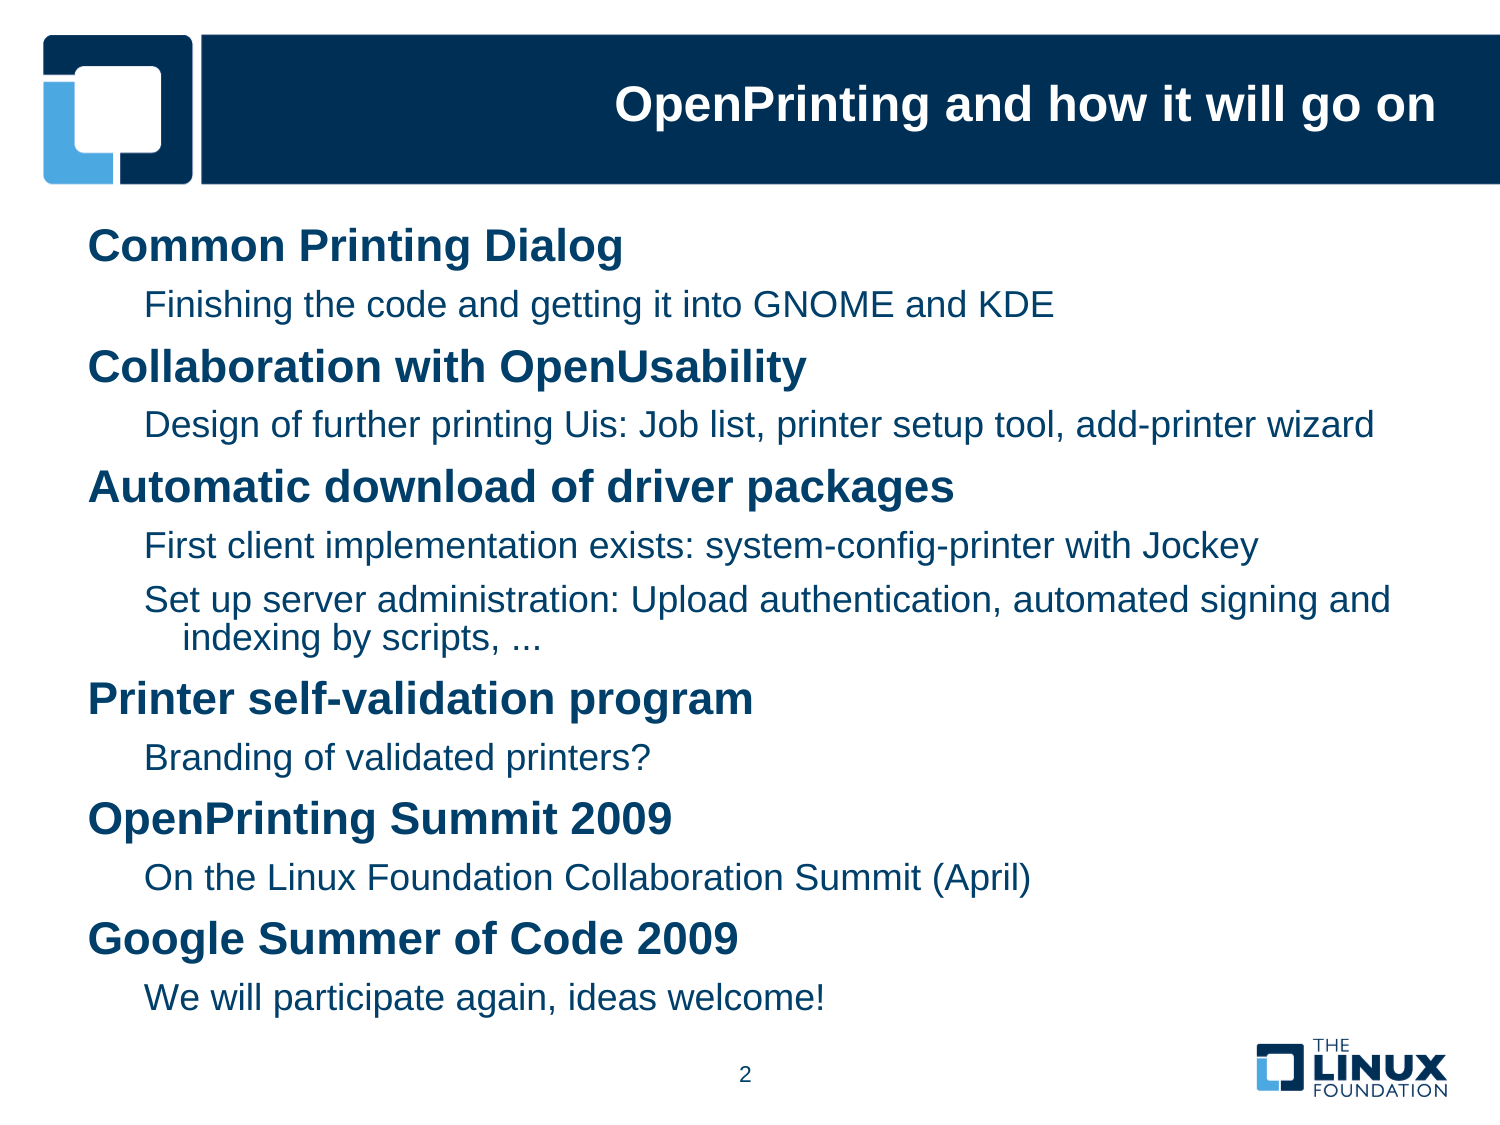

# OpenPrinting and how it will go on
Common Printing Dialog
Finishing the code and getting it into GNOME and KDE
Collaboration with OpenUsability
Design of further printing Uis: Job list, printer setup tool, add-printer wizard
Automatic download of driver packages
First client implementation exists: system-config-printer with Jockey
Set up server administration: Upload authentication, automated signing and indexing by scripts, ...
Printer self-validation program
Branding of validated printers?
OpenPrinting Summit 2009
On the Linux Foundation Collaboration Summit (April)
Google Summer of Code 2009
We will participate again, ideas welcome!
2